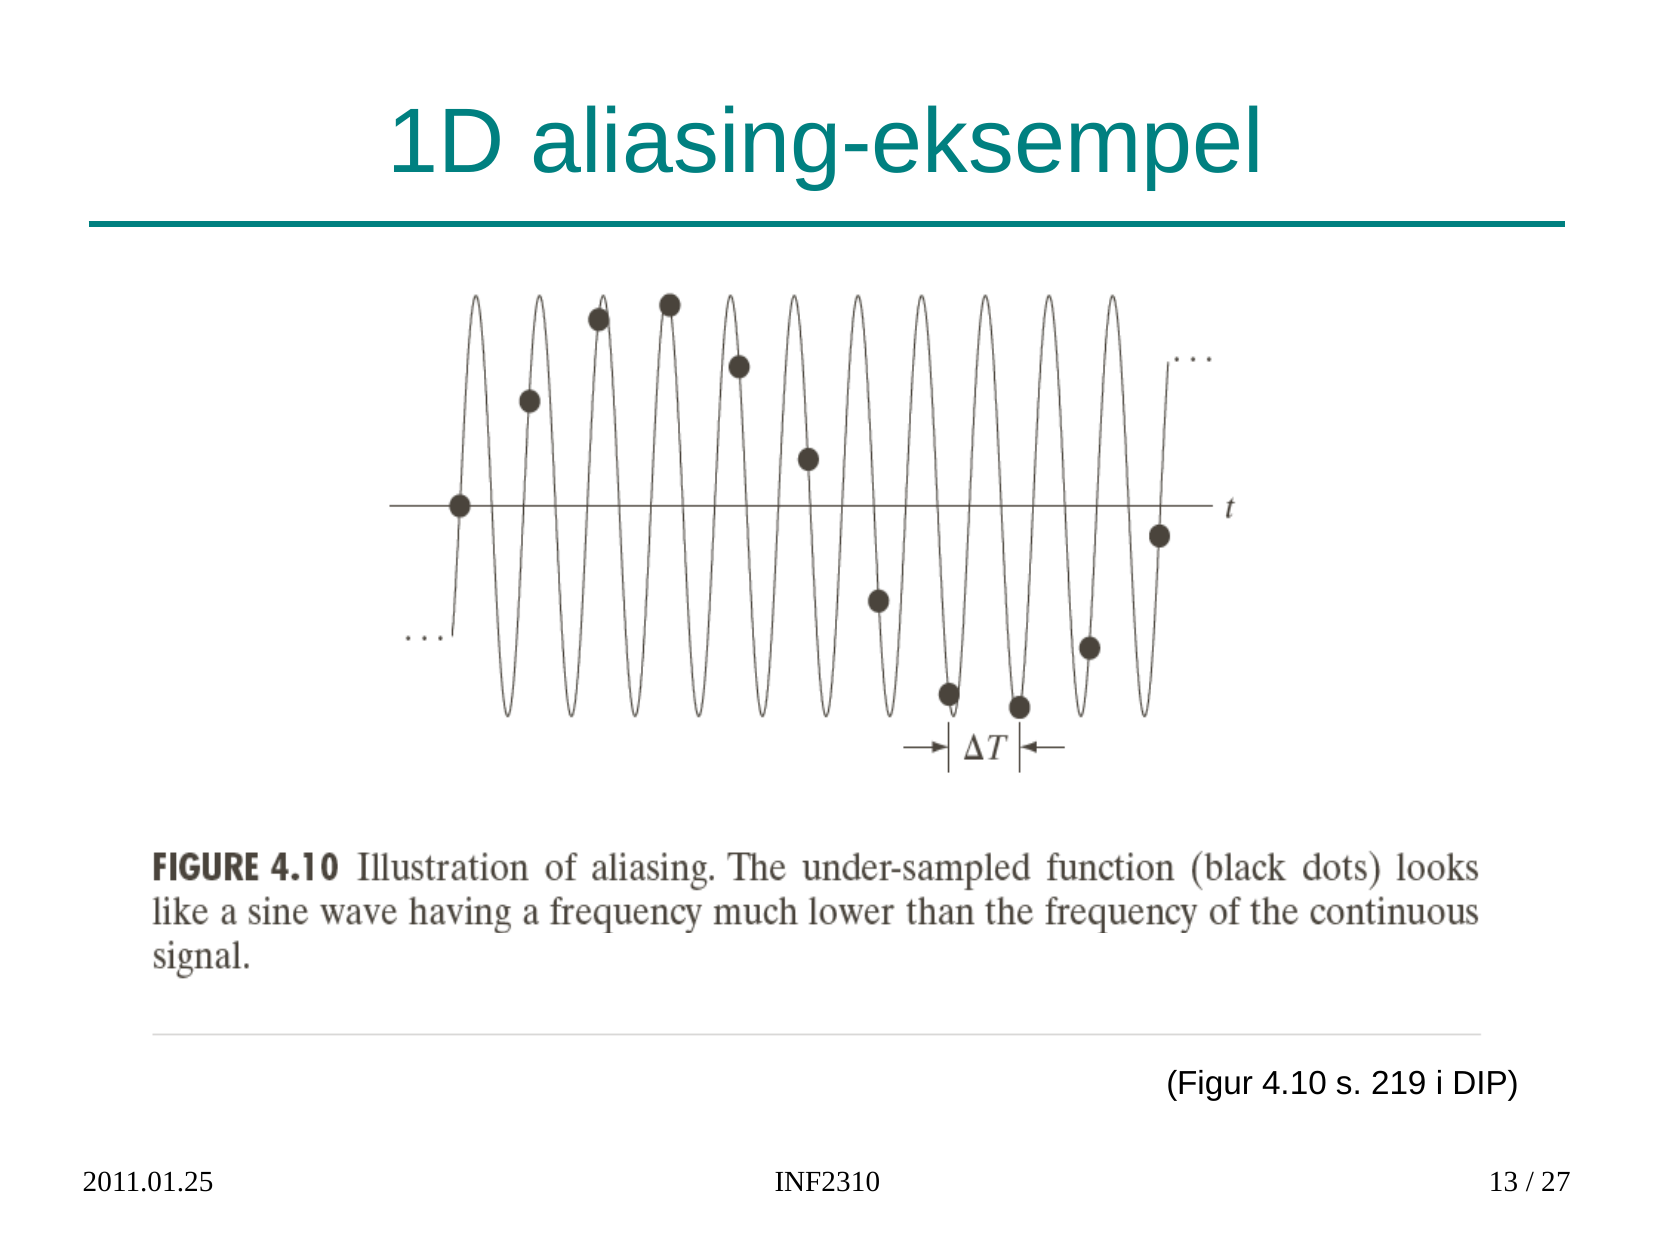

# 1D aliasing-eksempel
(Figur 4.10 s. 219 i DIP)
2011.01.25
INF2310
13